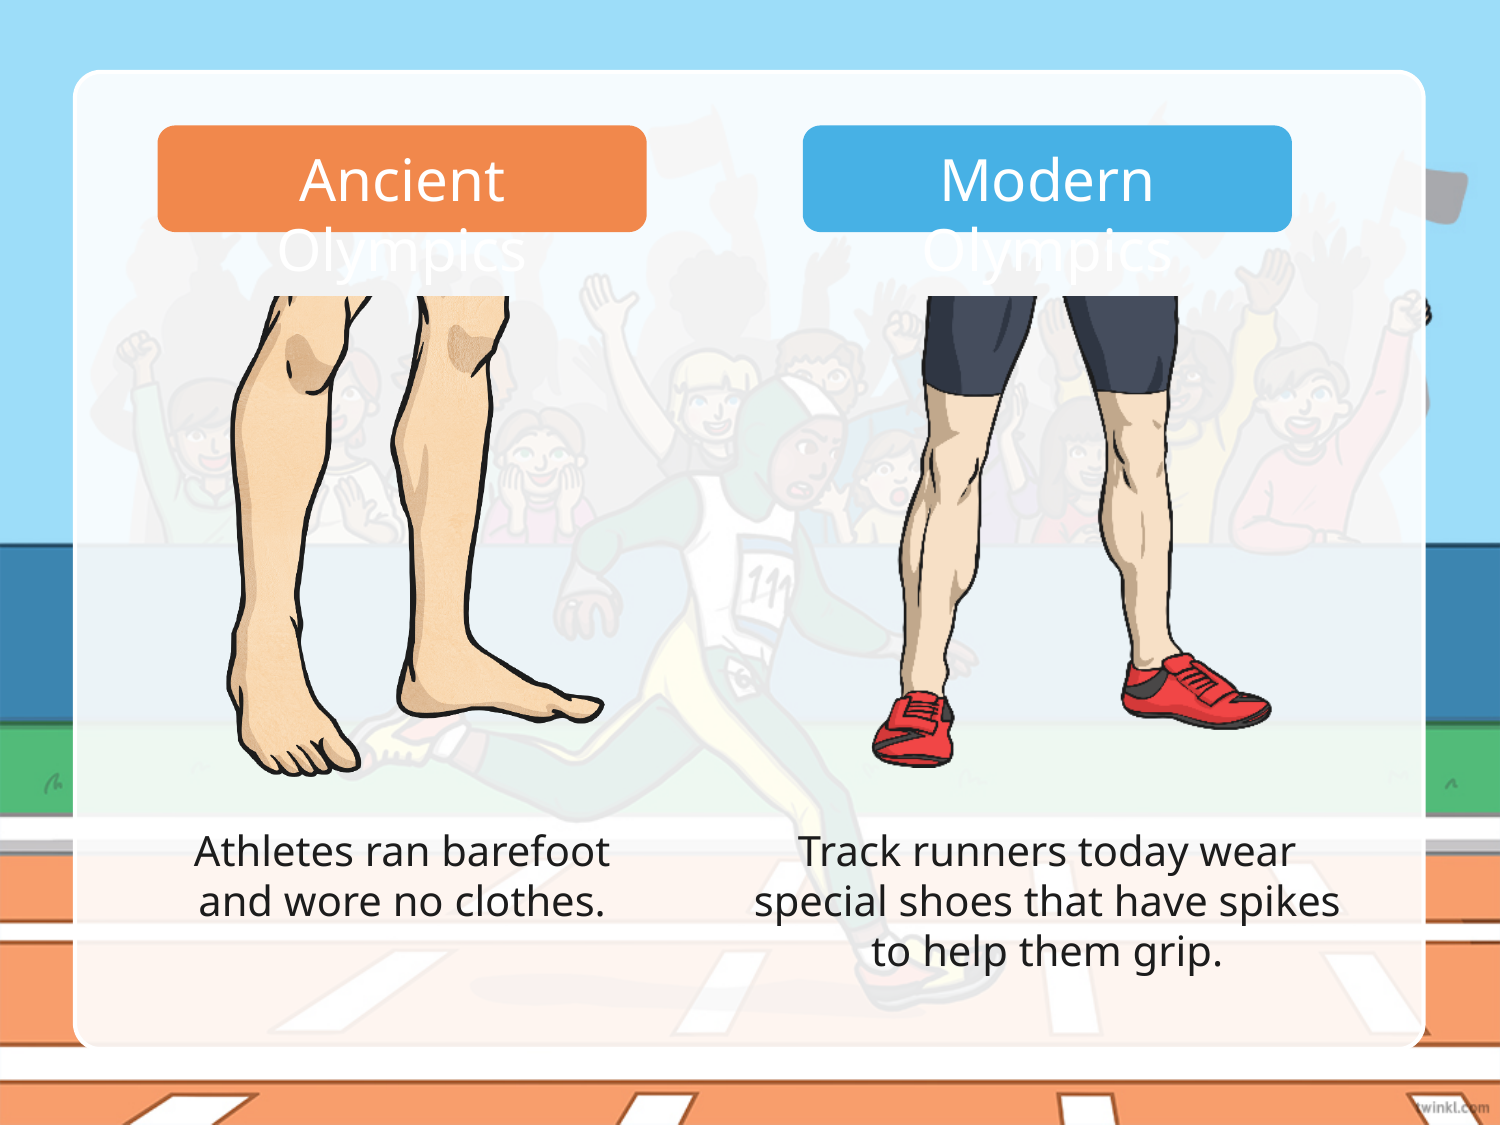

#
Ancient Olympics
Modern Olympics
Athletes ran barefoot and wore no clothes.
Track runners today wear special shoes that have spikes to help them grip.